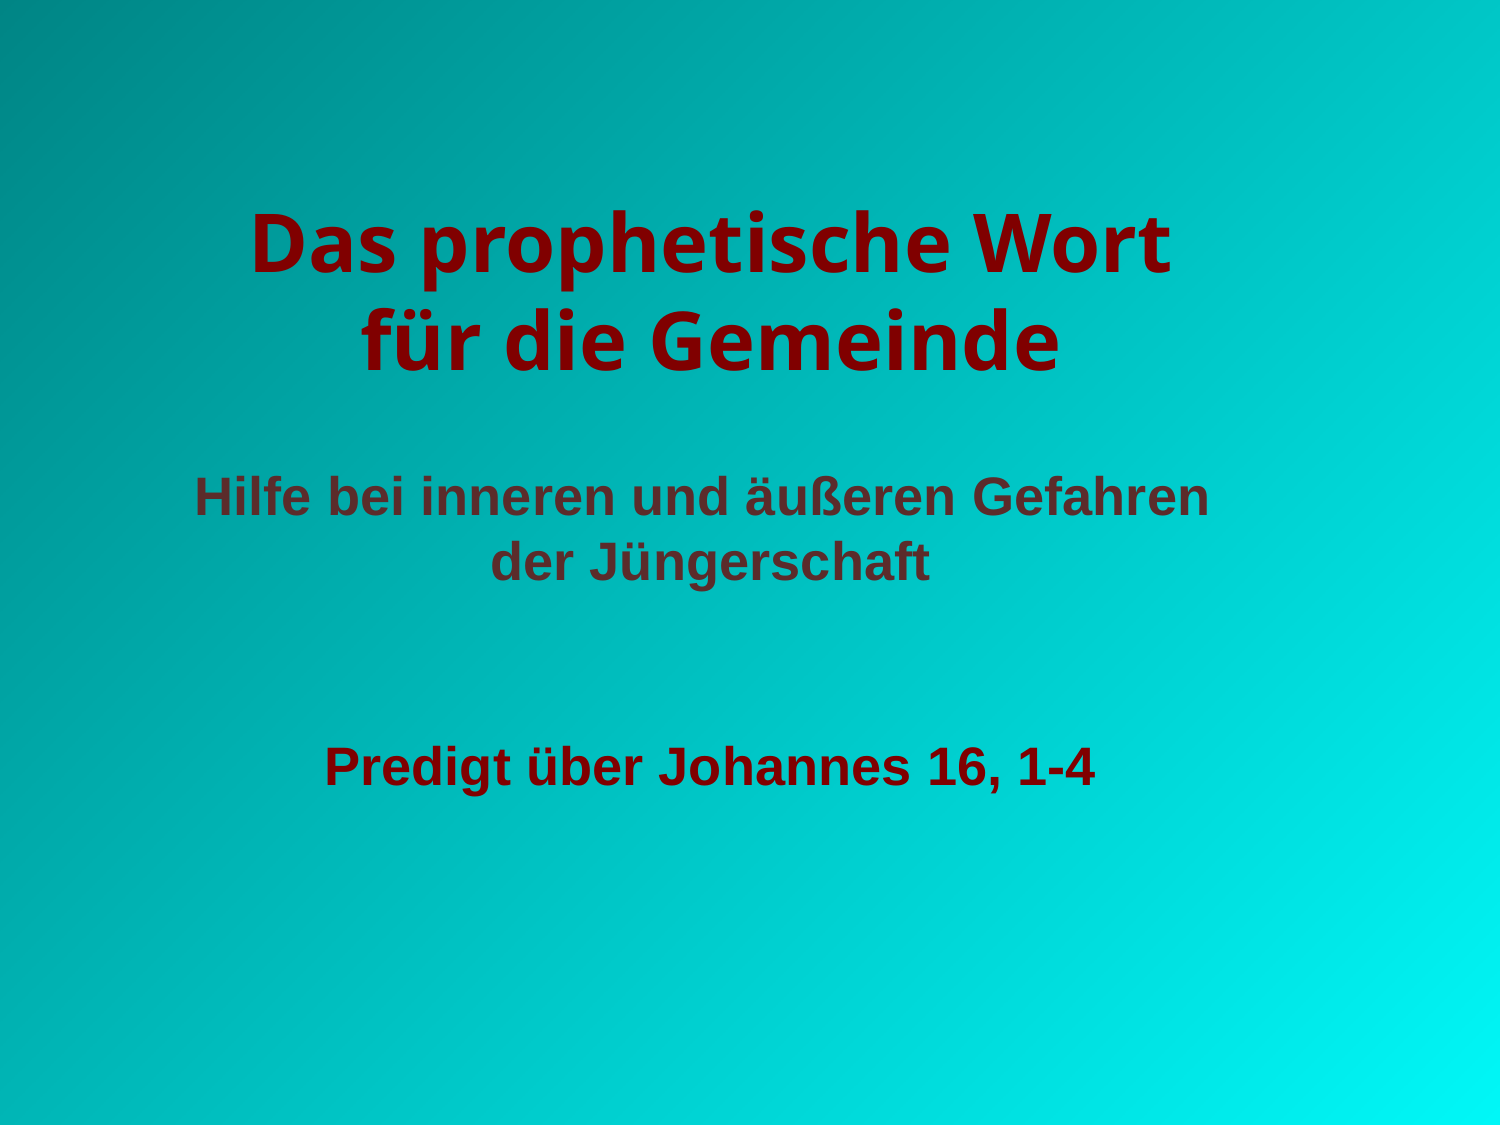

Das prophetische Wort
für die Gemeinde
Hilfe bei inneren und äußeren Gefahren
der Jüngerschaft
Predigt über Johannes 16, 1-4